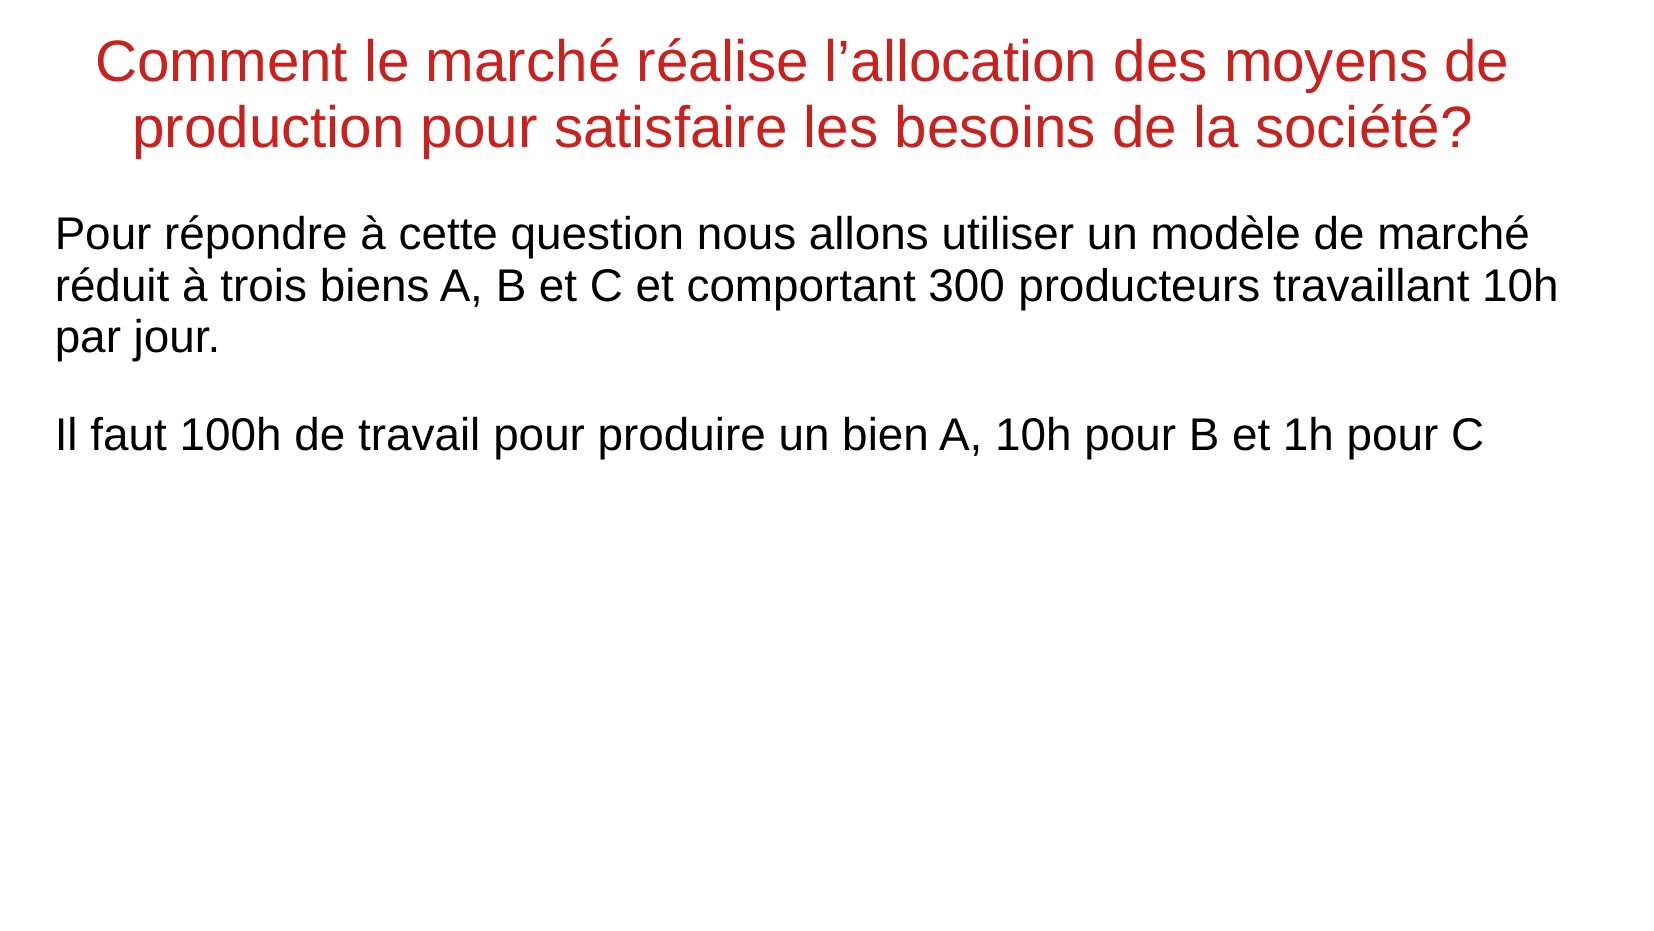

# Comment le marché réalise l’allocation des moyens de production pour satisfaire les besoins de la société?
Pour répondre à cette question nous allons utiliser un modèle de marché réduit à trois biens A, B et C et comportant 300 producteurs travaillant 10h par jour.
Il faut 100h de travail pour produire un bien A, 10h pour B et 1h pour C